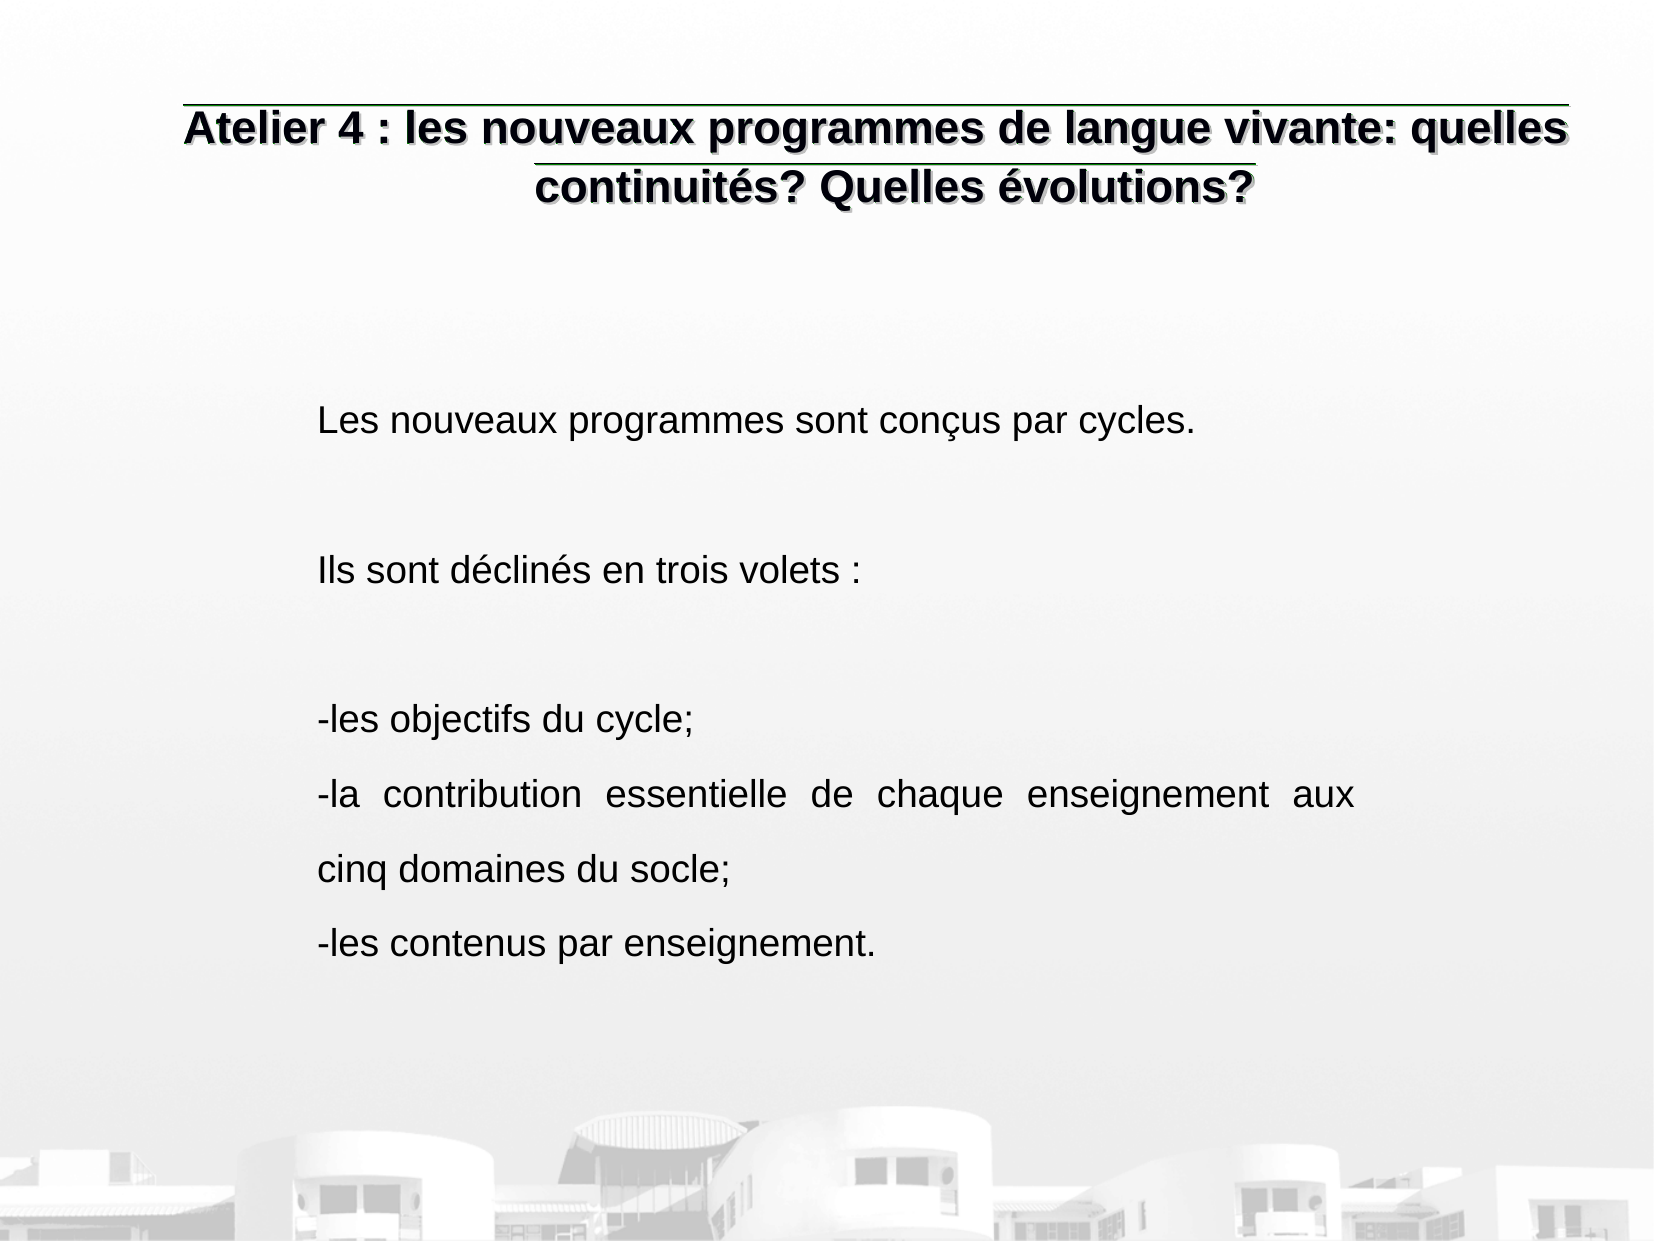

# Atelier 4 : les nouveaux programmes de langue vivante: quelles continuités? Quelles évolutions?
Les nouveaux programmes sont conçus par cycles.
Ils sont déclinés en trois volets :
-les objectifs du cycle;
-la contribution essentielle de chaque enseignement aux cinq domaines du socle;
-les contenus par enseignement.